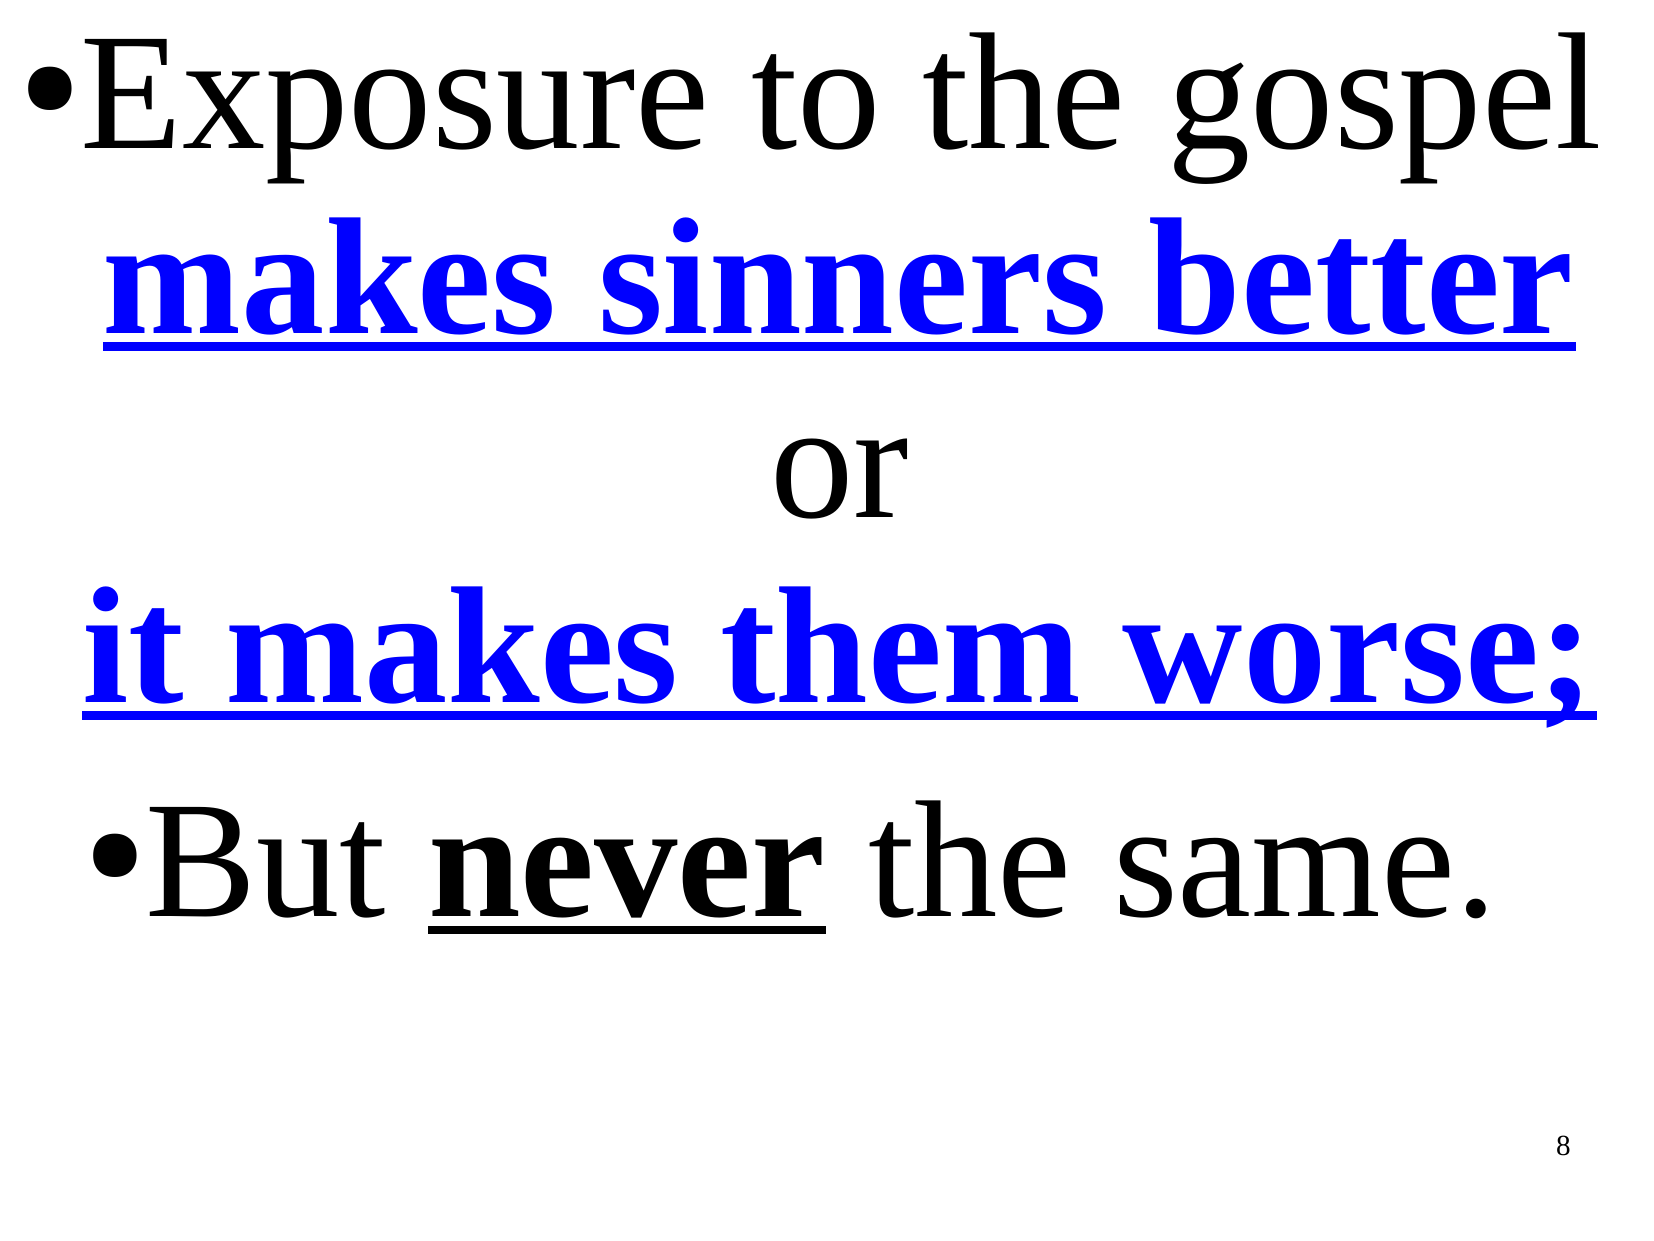

# Exposure to the gospel makes sinners better or it makes them worse;
But never the same.
8